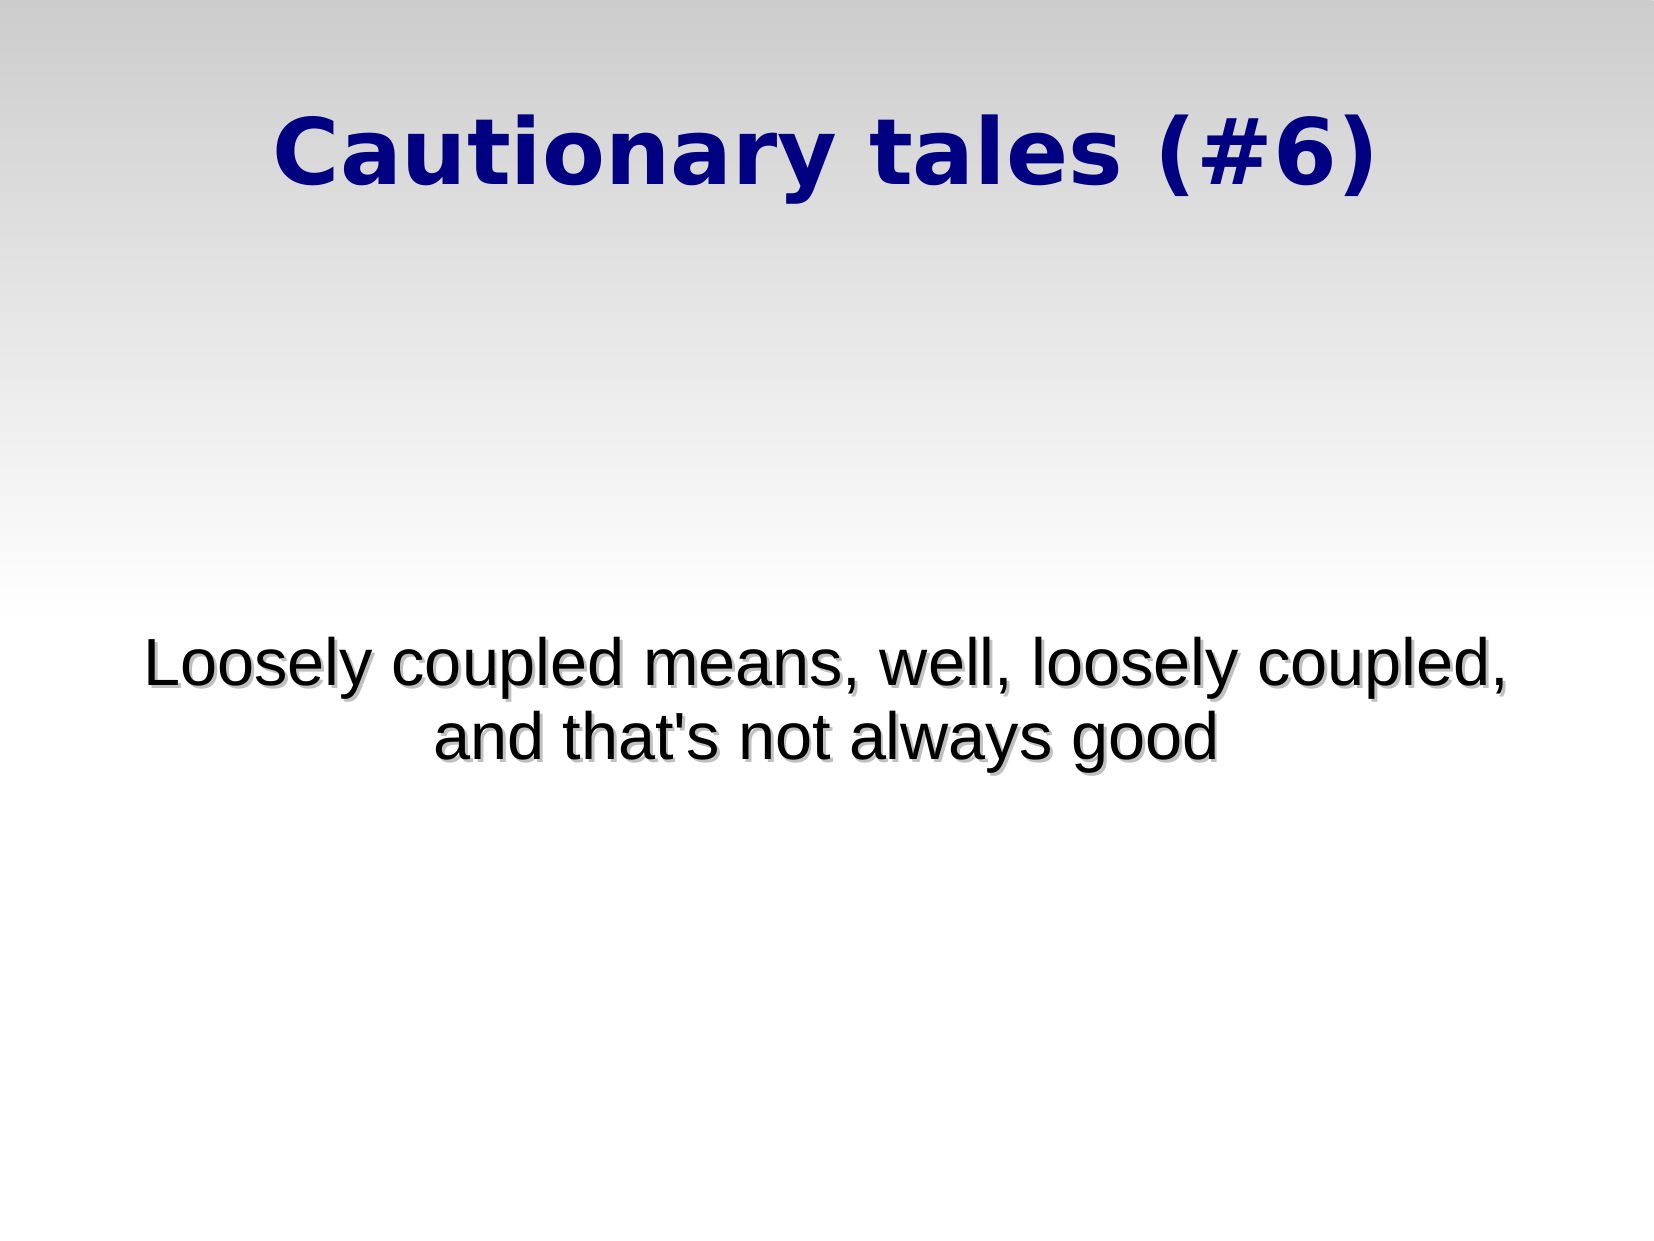

# Cautionary tales (#6)
Loosely coupled means, well, loosely coupled, and that's not always good